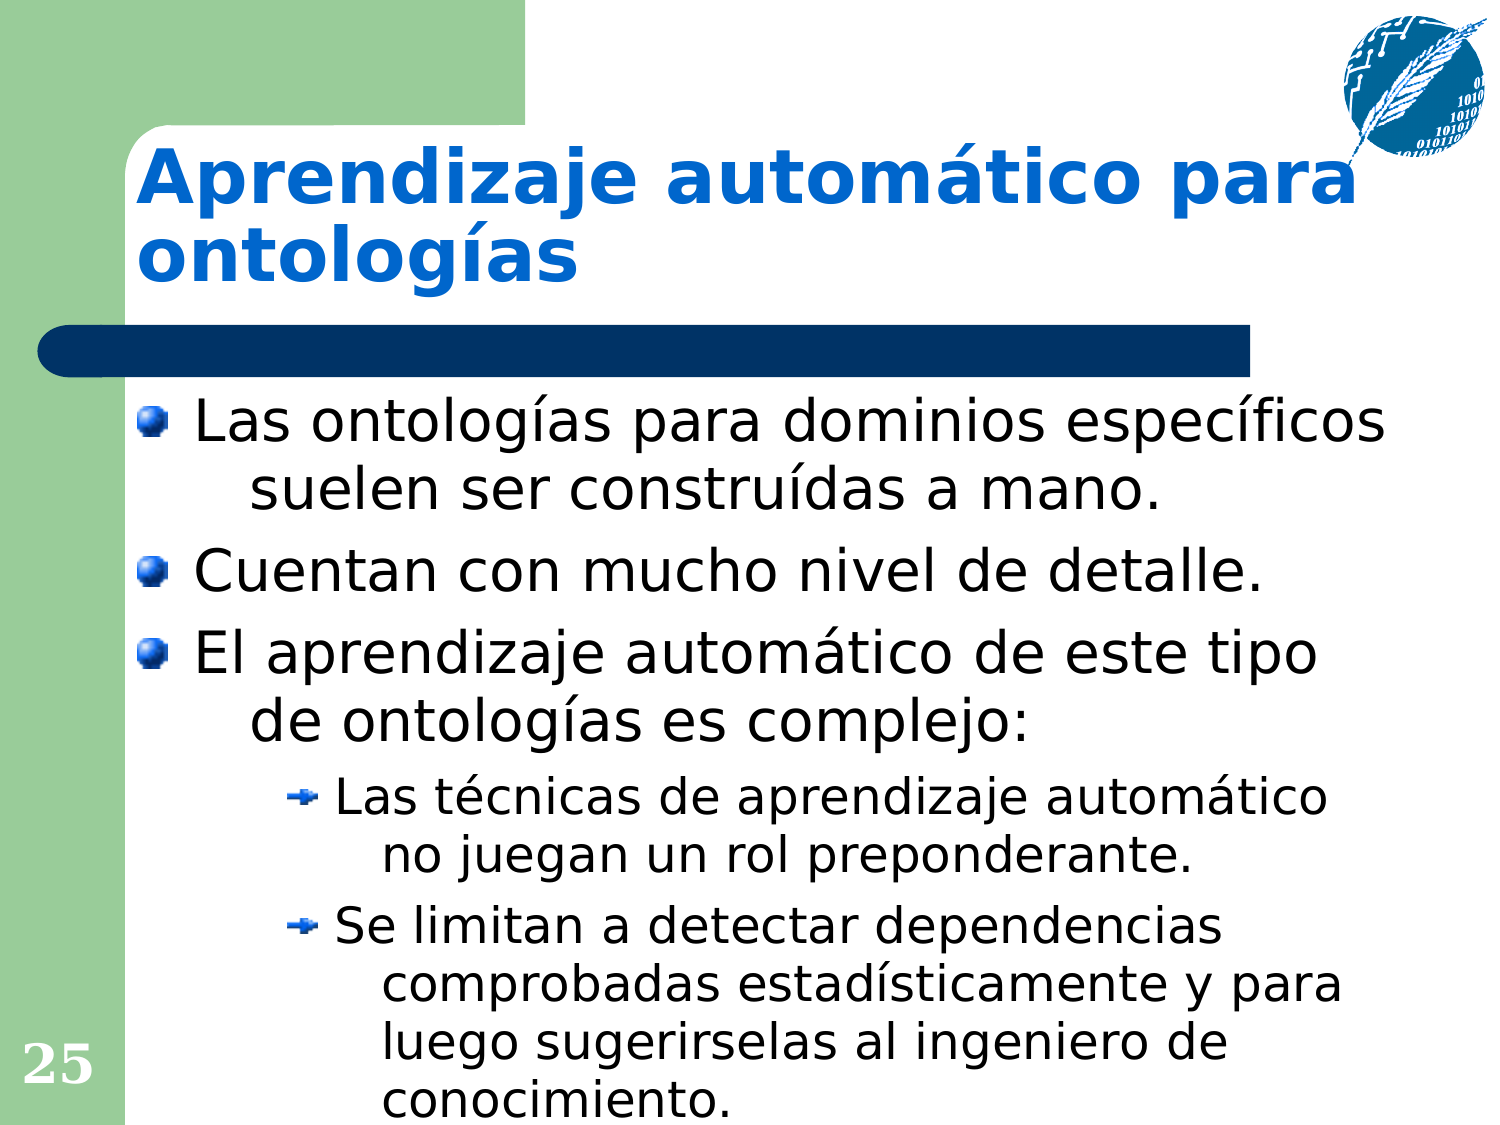

# Aprendizaje automático para ontologías
Las ontologías para dominios específicos suelen ser construídas a mano.
Cuentan con mucho nivel de detalle.
El aprendizaje automático de este tipo de ontologías es complejo:
Las técnicas de aprendizaje automático no juegan un rol preponderante.
Se limitan a detectar dependencias comprobadas estadísticamente y para luego sugerirselas al ingeniero de conocimiento.
25